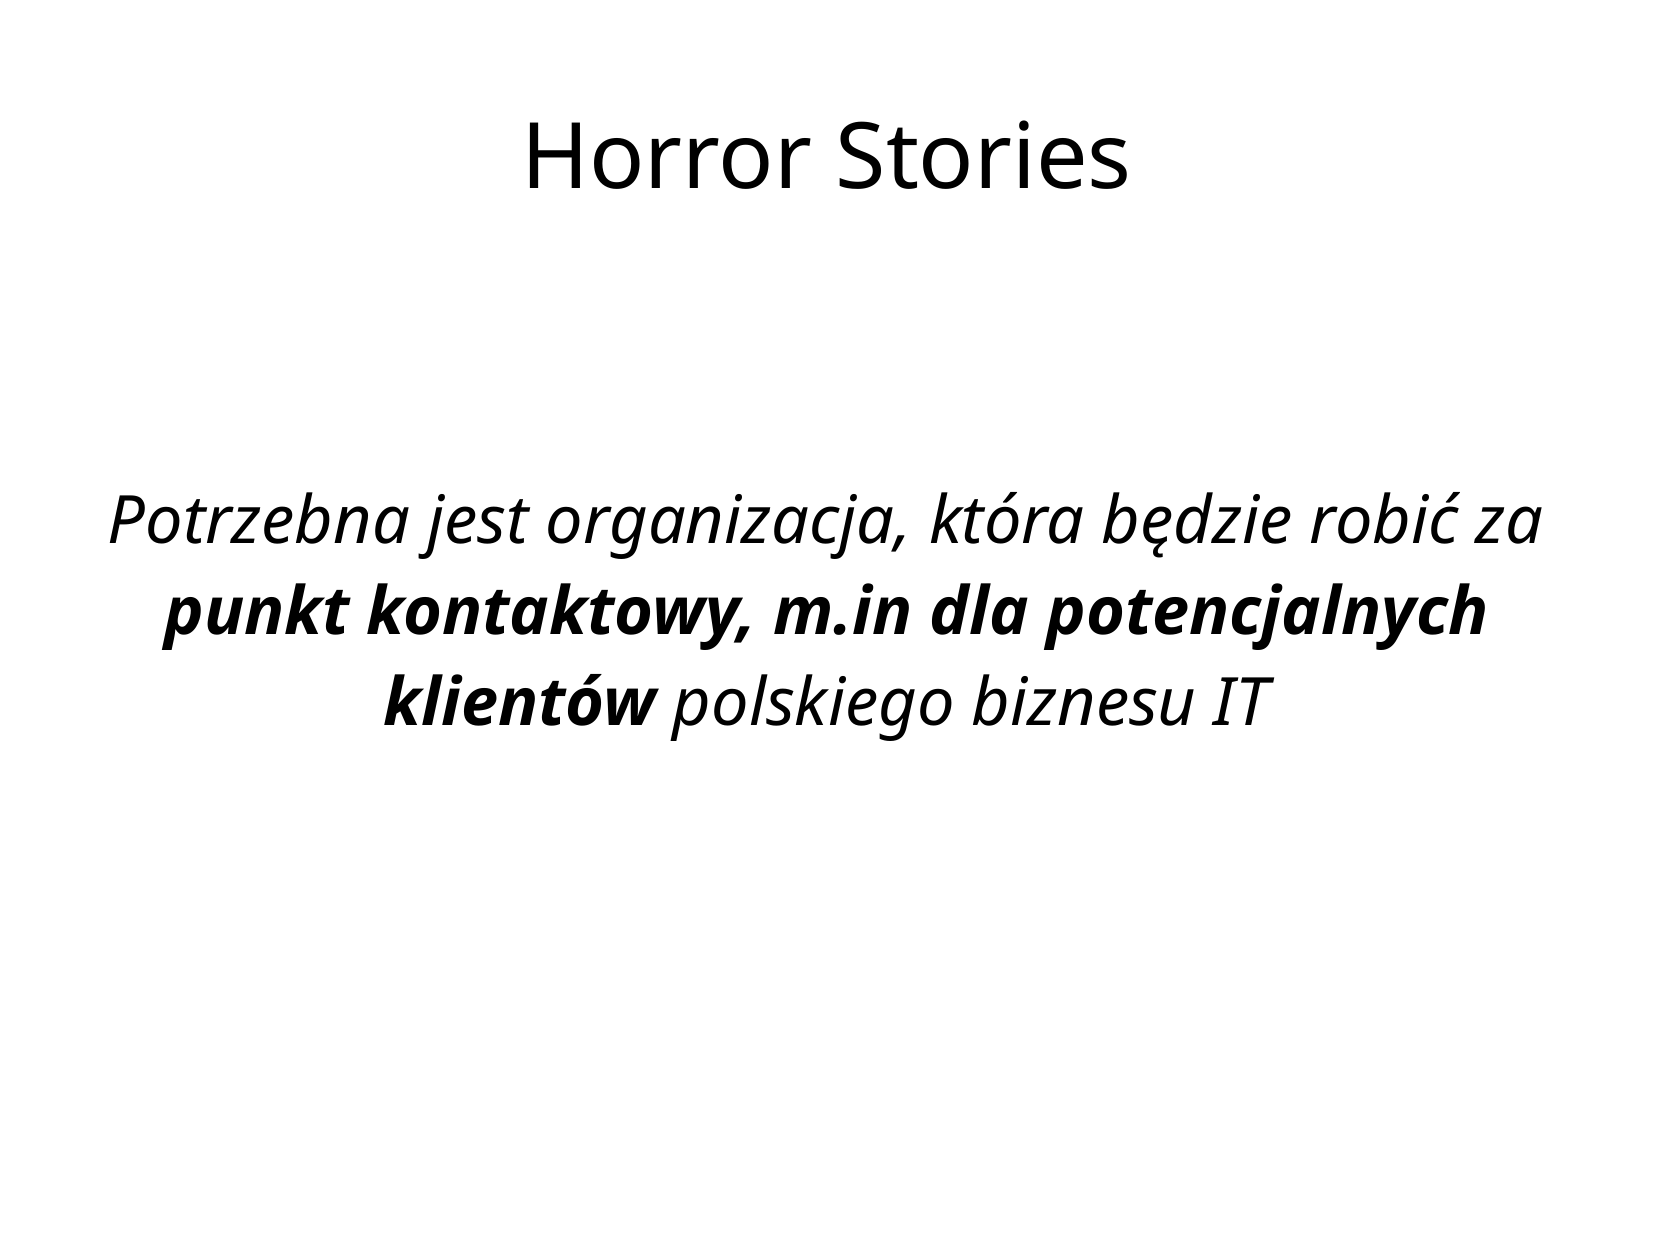

# Horror Stories
Potrzebna jest organizacja, która będzie robić za punkt kontaktowy, m.in dla potencjalnych klientów polskiego biznesu IT